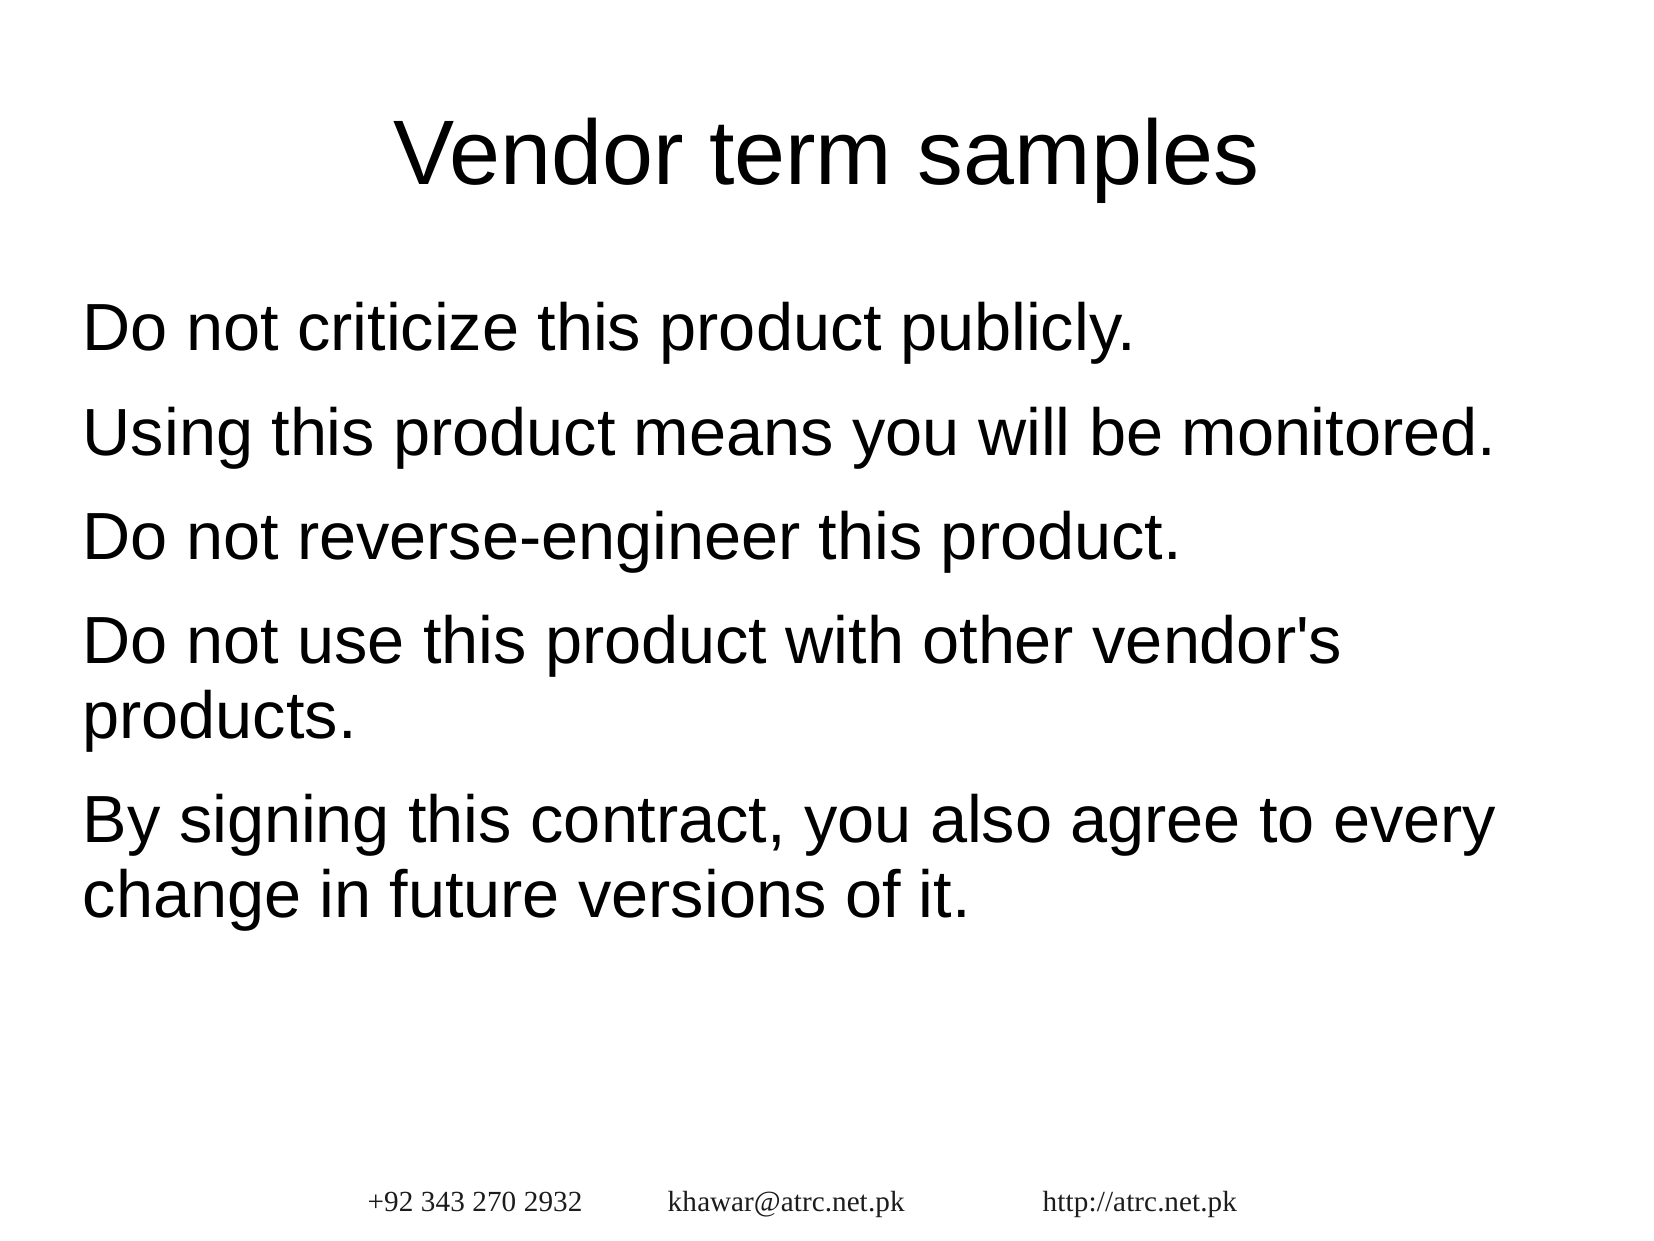

# Vendor term samples
Do not criticize this product publicly.
Using this product means you will be monitored.
Do not reverse-engineer this product.
Do not use this product with other vendor's products.
By signing this contract, you also agree to every change in future versions of it.